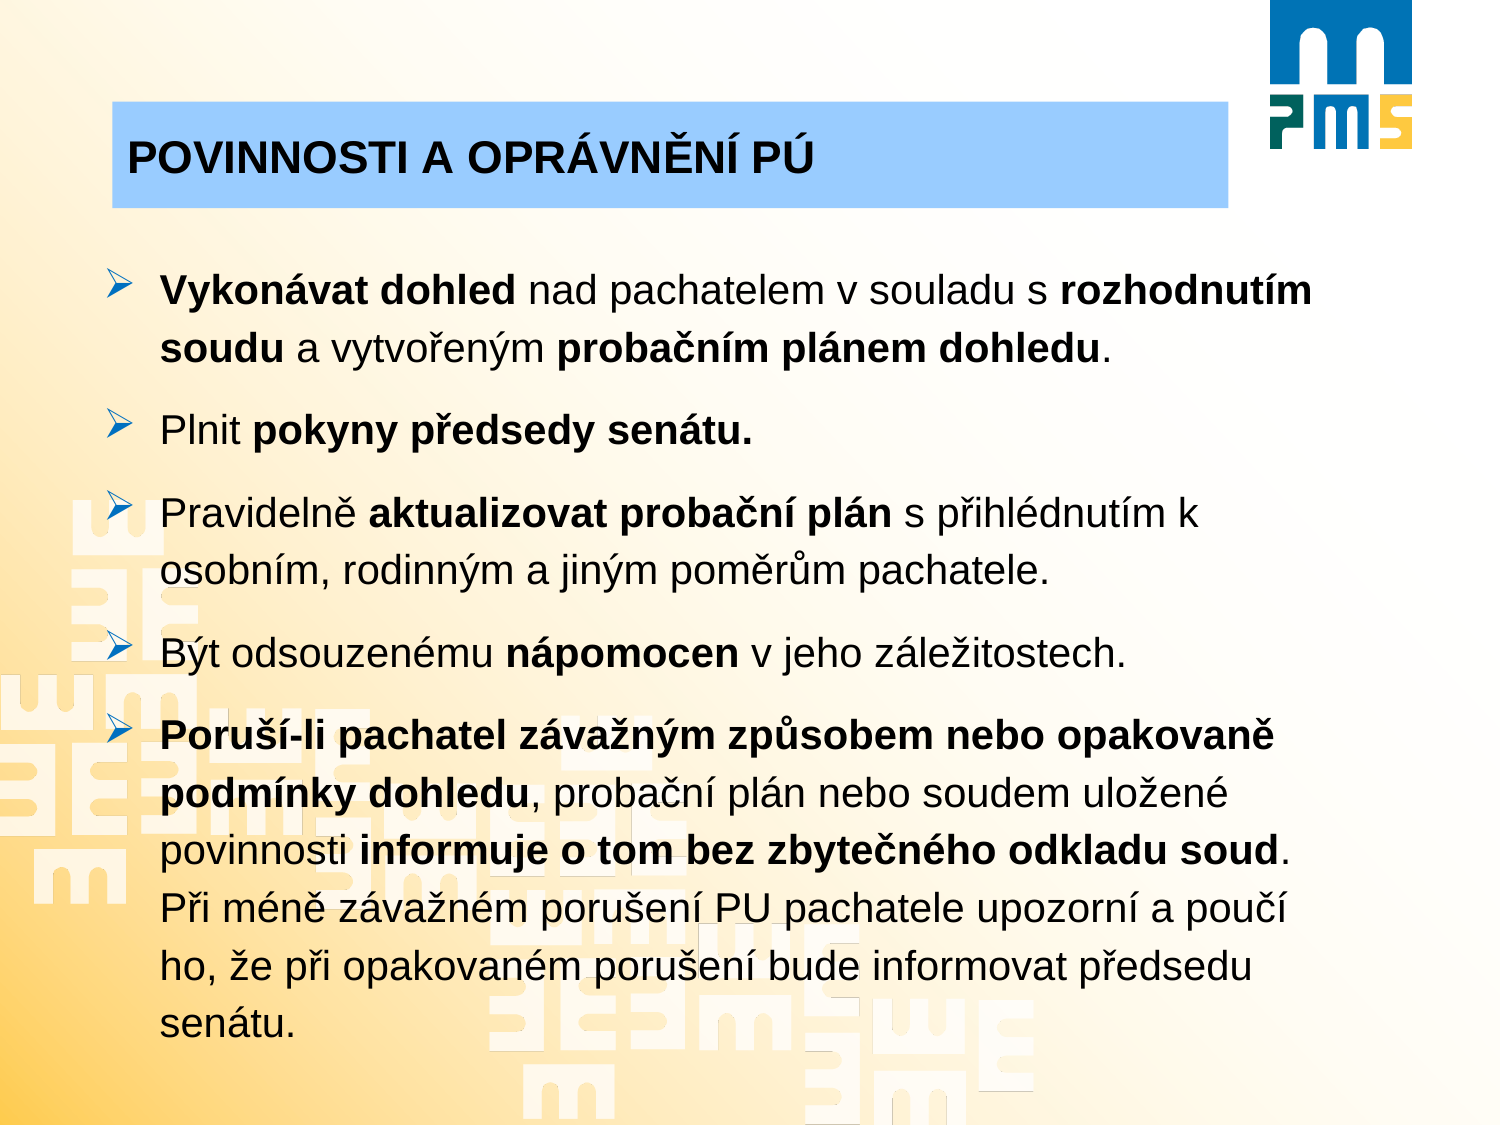

# POVINNOSTI A OPRÁVNĚNÍ PÚ
Vykonávat dohled nad pachatelem v souladu s rozhodnutím soudu a vytvořeným probačním plánem dohledu.
Plnit pokyny předsedy senátu.
Pravidelně aktualizovat probační plán s přihlédnutím k osobním, rodinným a jiným poměrům pachatele.
Být odsouzenému nápomocen v jeho záležitostech.
Poruší-li pachatel závažným způsobem nebo opakovaně podmínky dohledu, probační plán nebo soudem uložené povinnosti informuje o tom bez zbytečného odkladu soud. Při méně závažném porušení PU pachatele upozorní a poučí ho, že při opakovaném porušení bude informovat předsedu senátu.